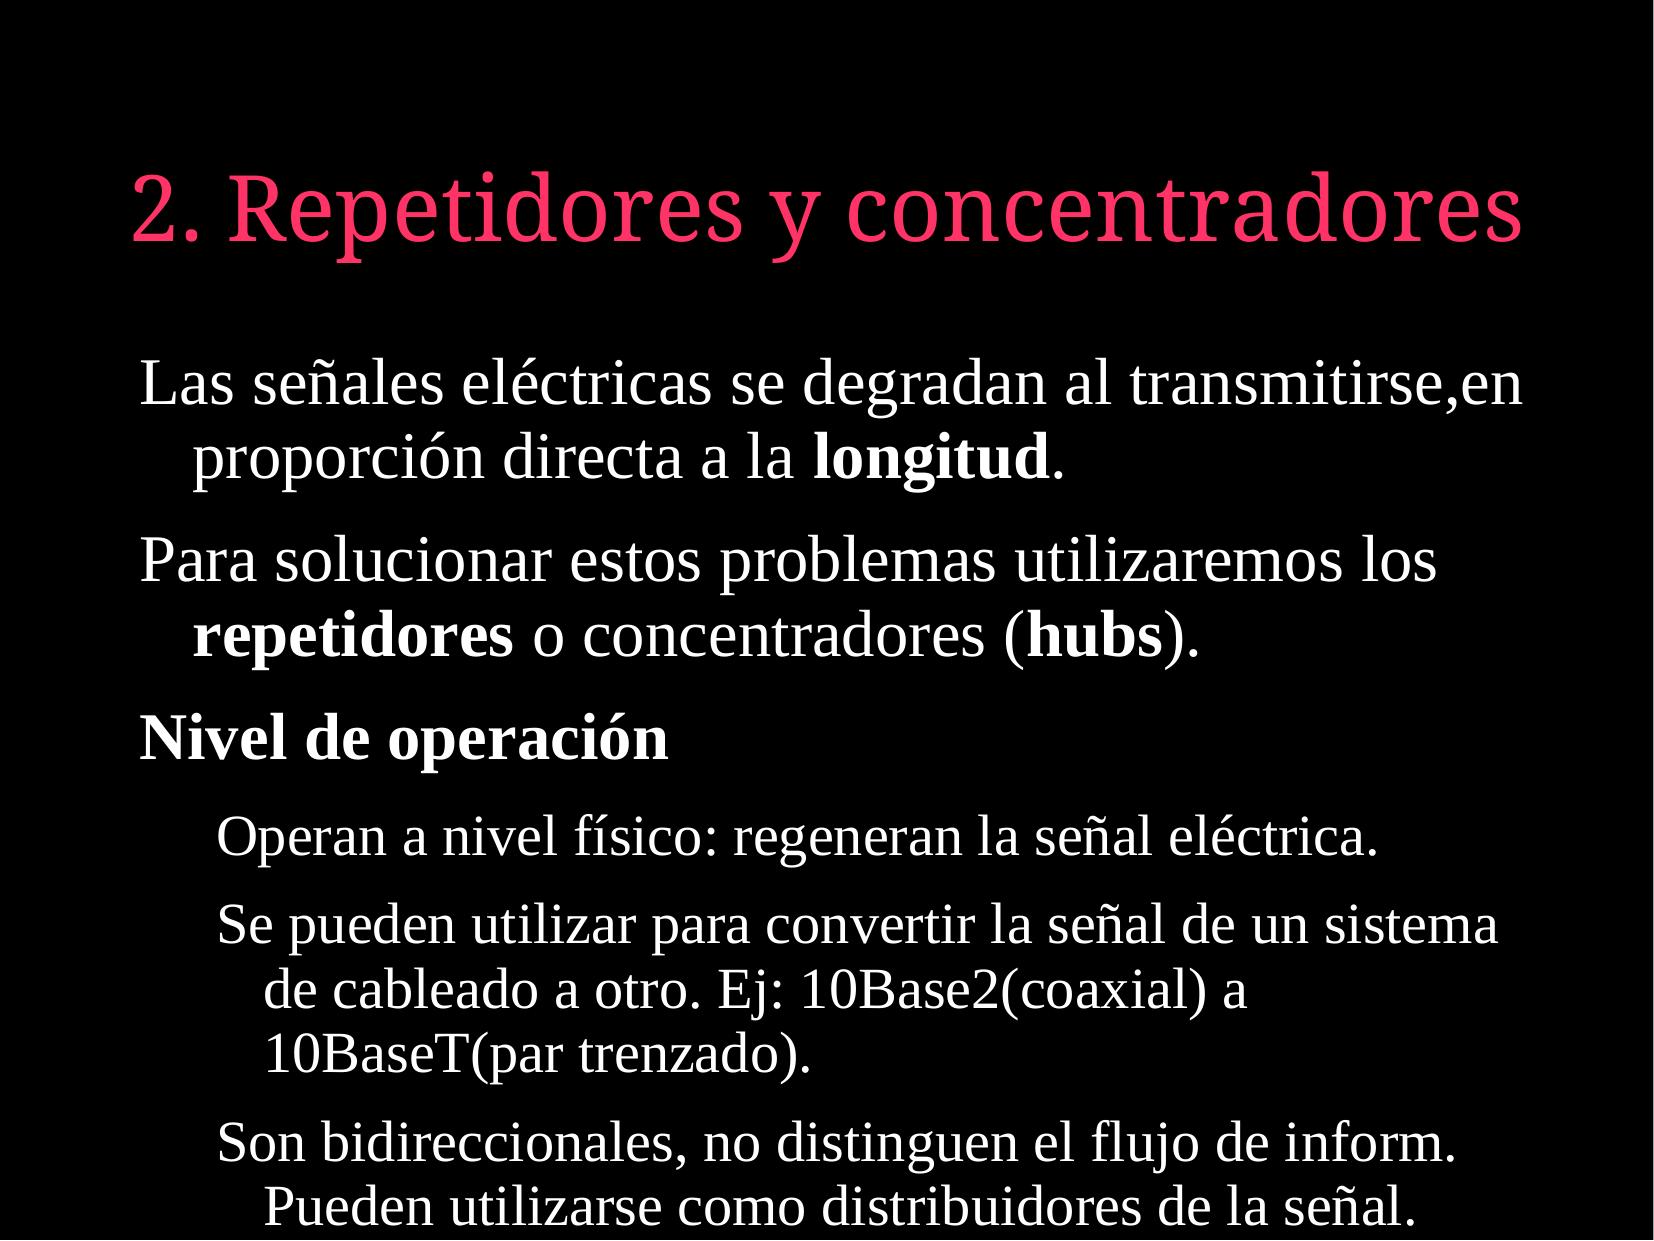

# 2. Repetidores y concentradores
Las señales eléctricas se degradan al transmitirse,en proporción directa a la longitud.
Para solucionar estos problemas utilizaremos los repetidores o concentradores (hubs).
Nivel de operación
Operan a nivel físico: regeneran la señal eléctrica.
Se pueden utilizar para convertir la señal de un sistema de cableado a otro. Ej: 10Base2(coaxial) a 10BaseT(par trenzado).
Son bidireccionales, no distinguen el flujo de inform. Pueden utilizarse como distribuidores de la señal.